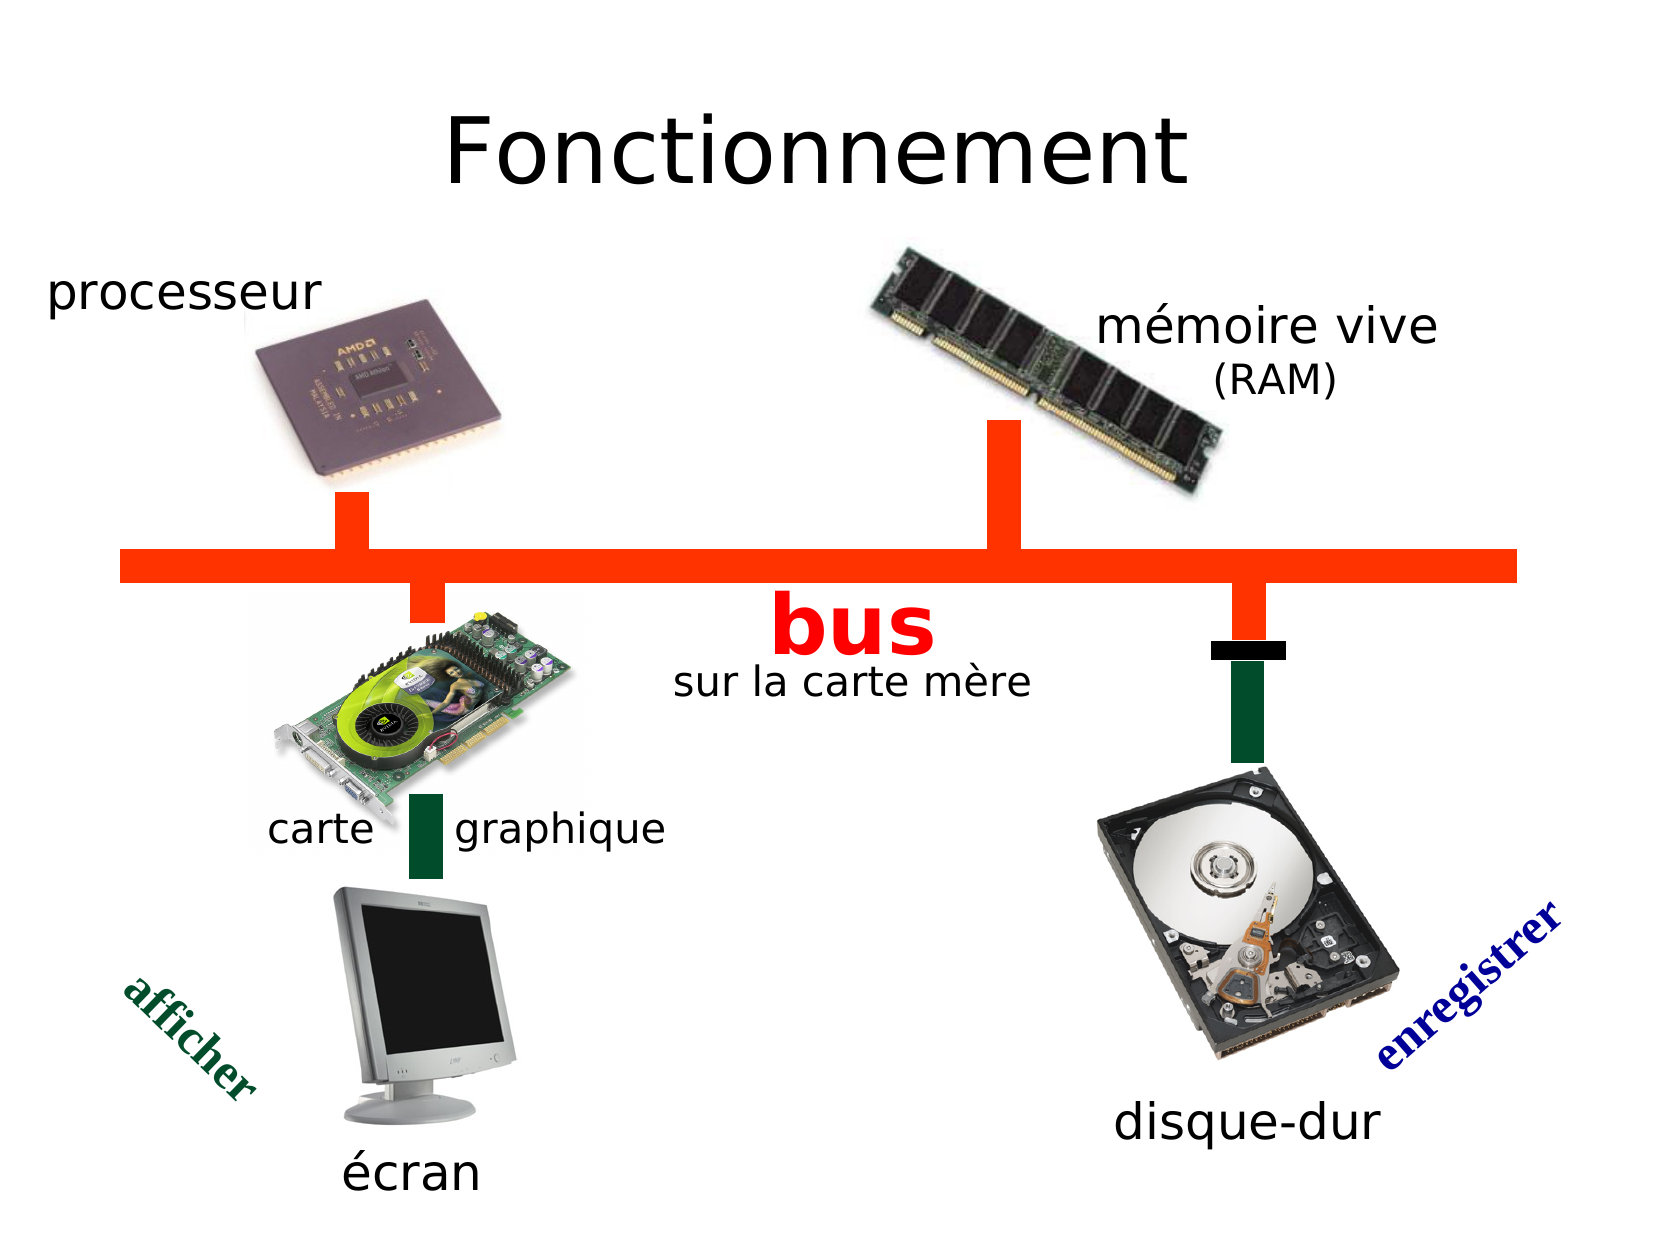

# Fonctionnement
processeur
mémoire vive
(RAM)
bus
sur la carte mère
carte graphique
enregistrer
afficher
disque-dur
écran